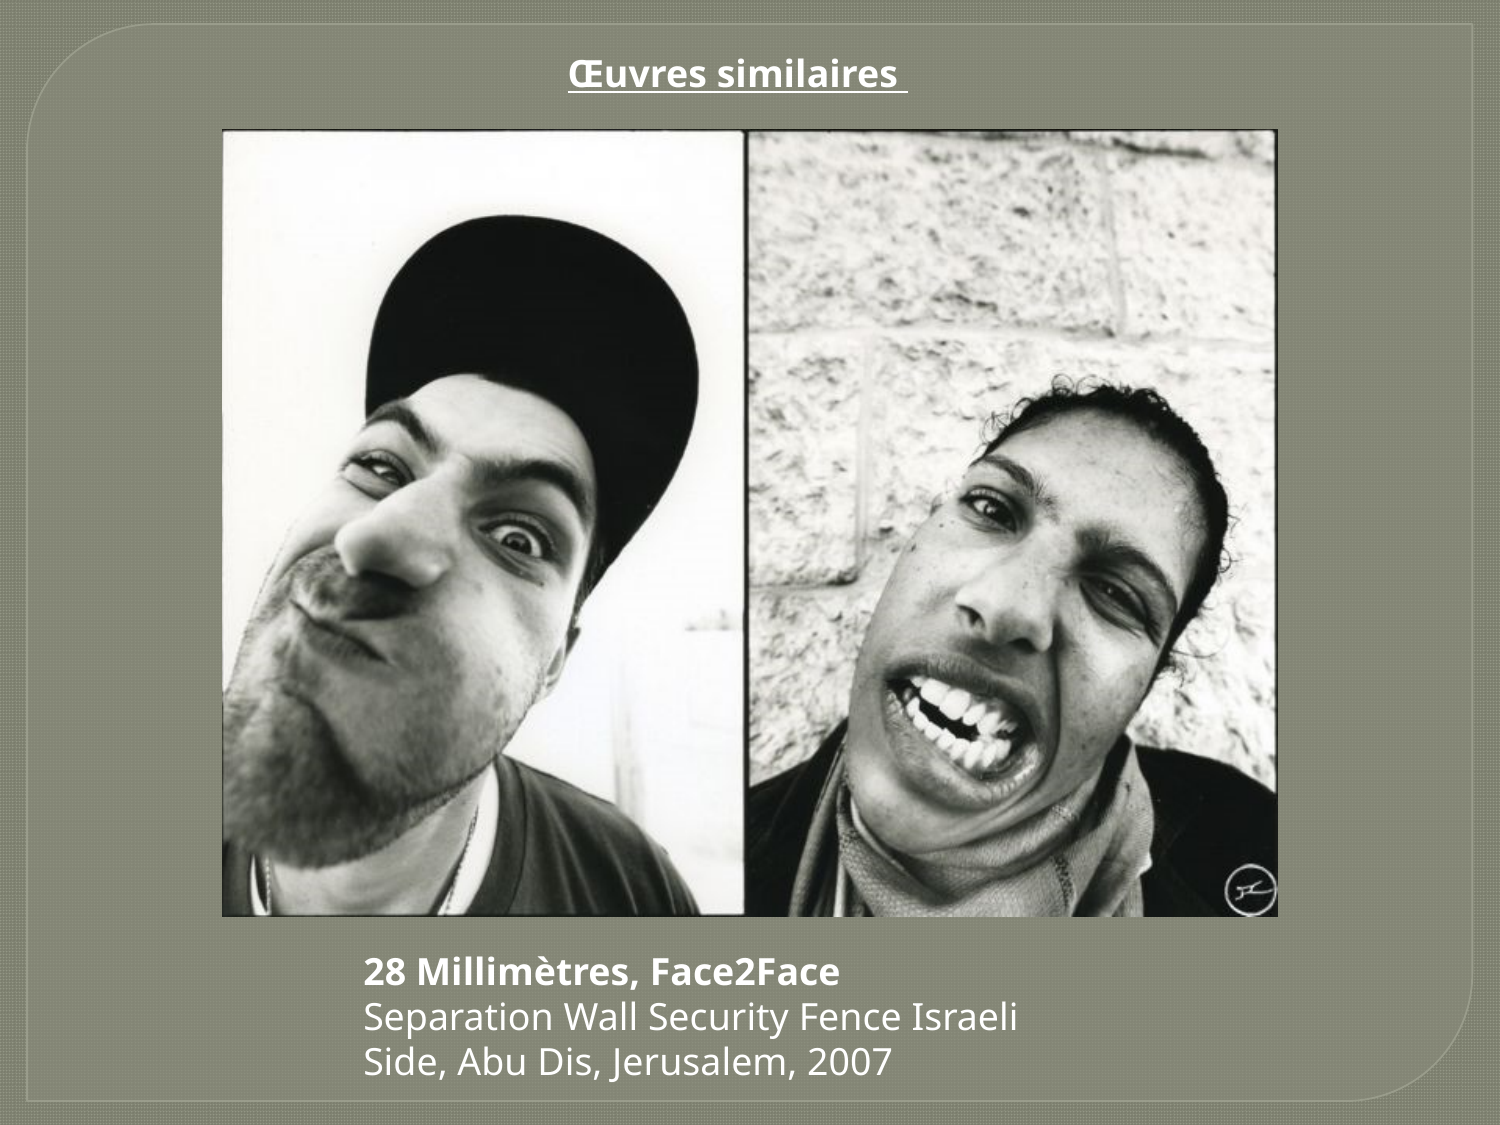

Œuvres similaires
28 Millimètres, Face2Face
Separation Wall Security Fence Israeli Side, Abu Dis, Jerusalem, 2007